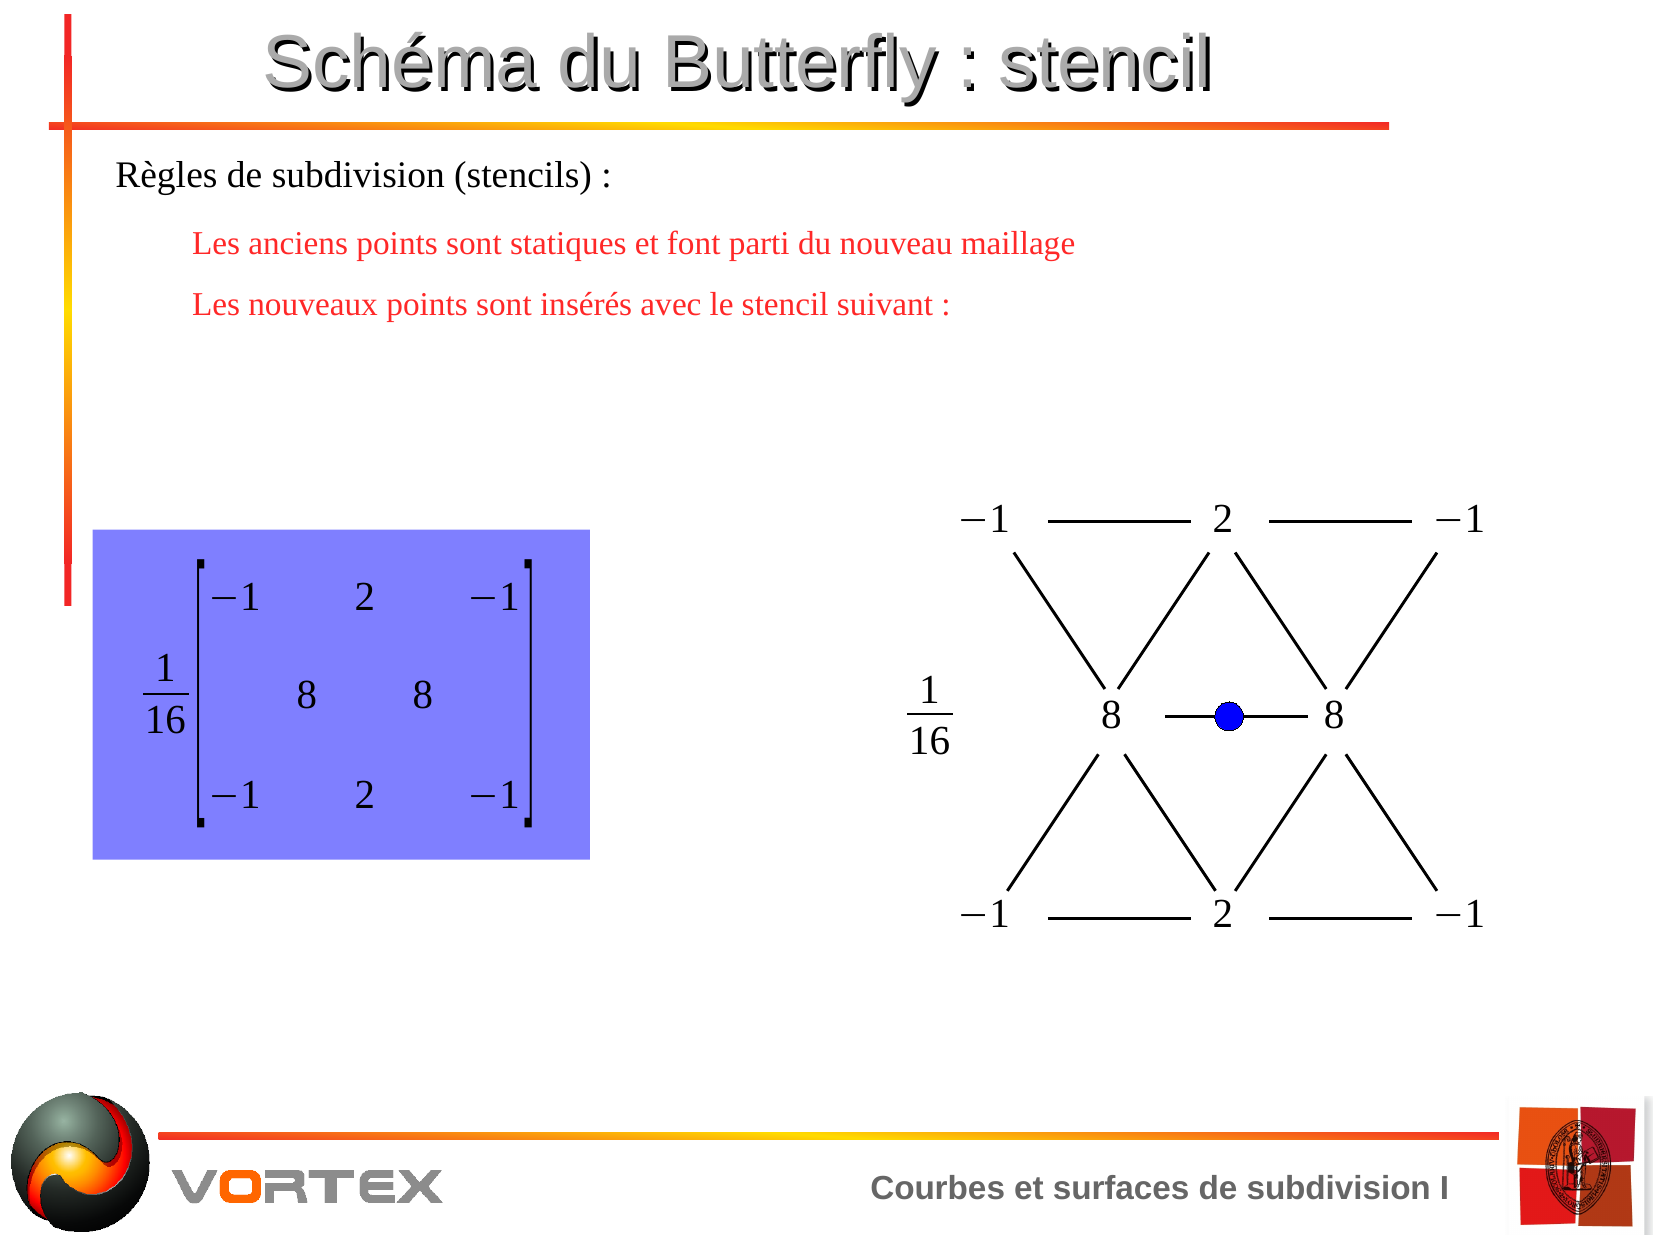

# Schéma du Butterfly : stencil
Règles de subdivision (stencils) :
Les anciens points sont statiques et font parti du nouveau maillage
Les nouveaux points sont insérés avec le stencil suivant :